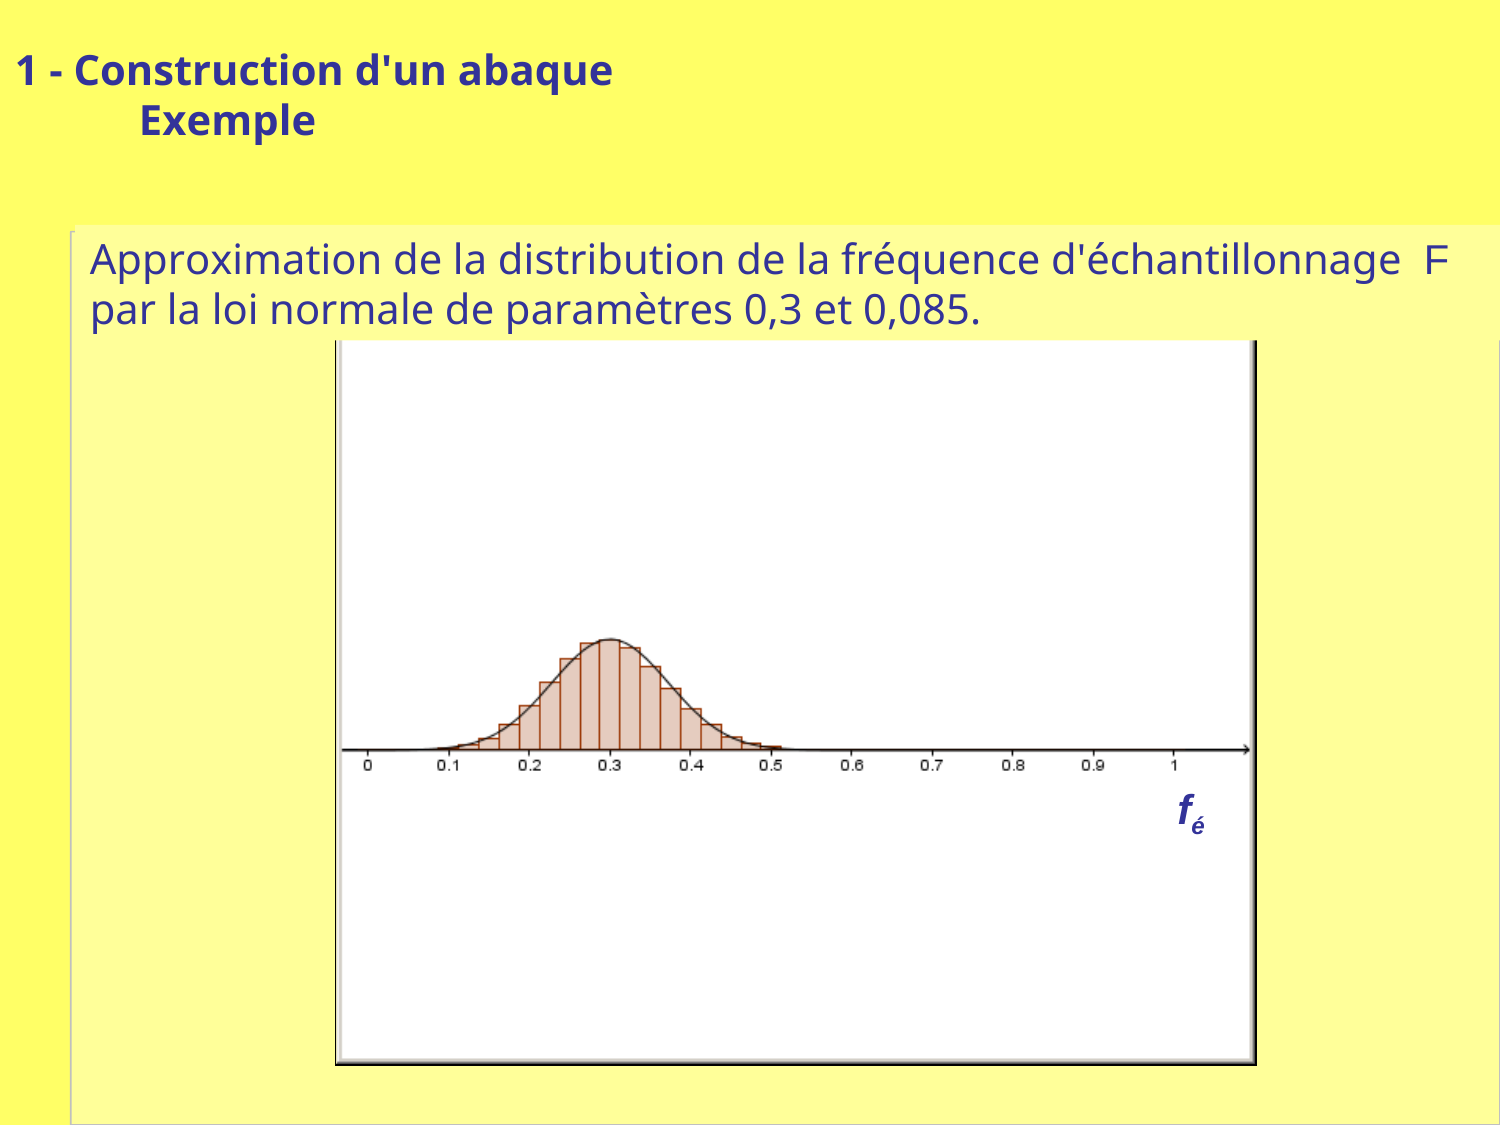

1 - Construction d'un abaque
	Exemple
Approximation de la distribution de la fréquence d'échantillonnage F par la loi normale de paramètres 0,3 et 0,085.
fé